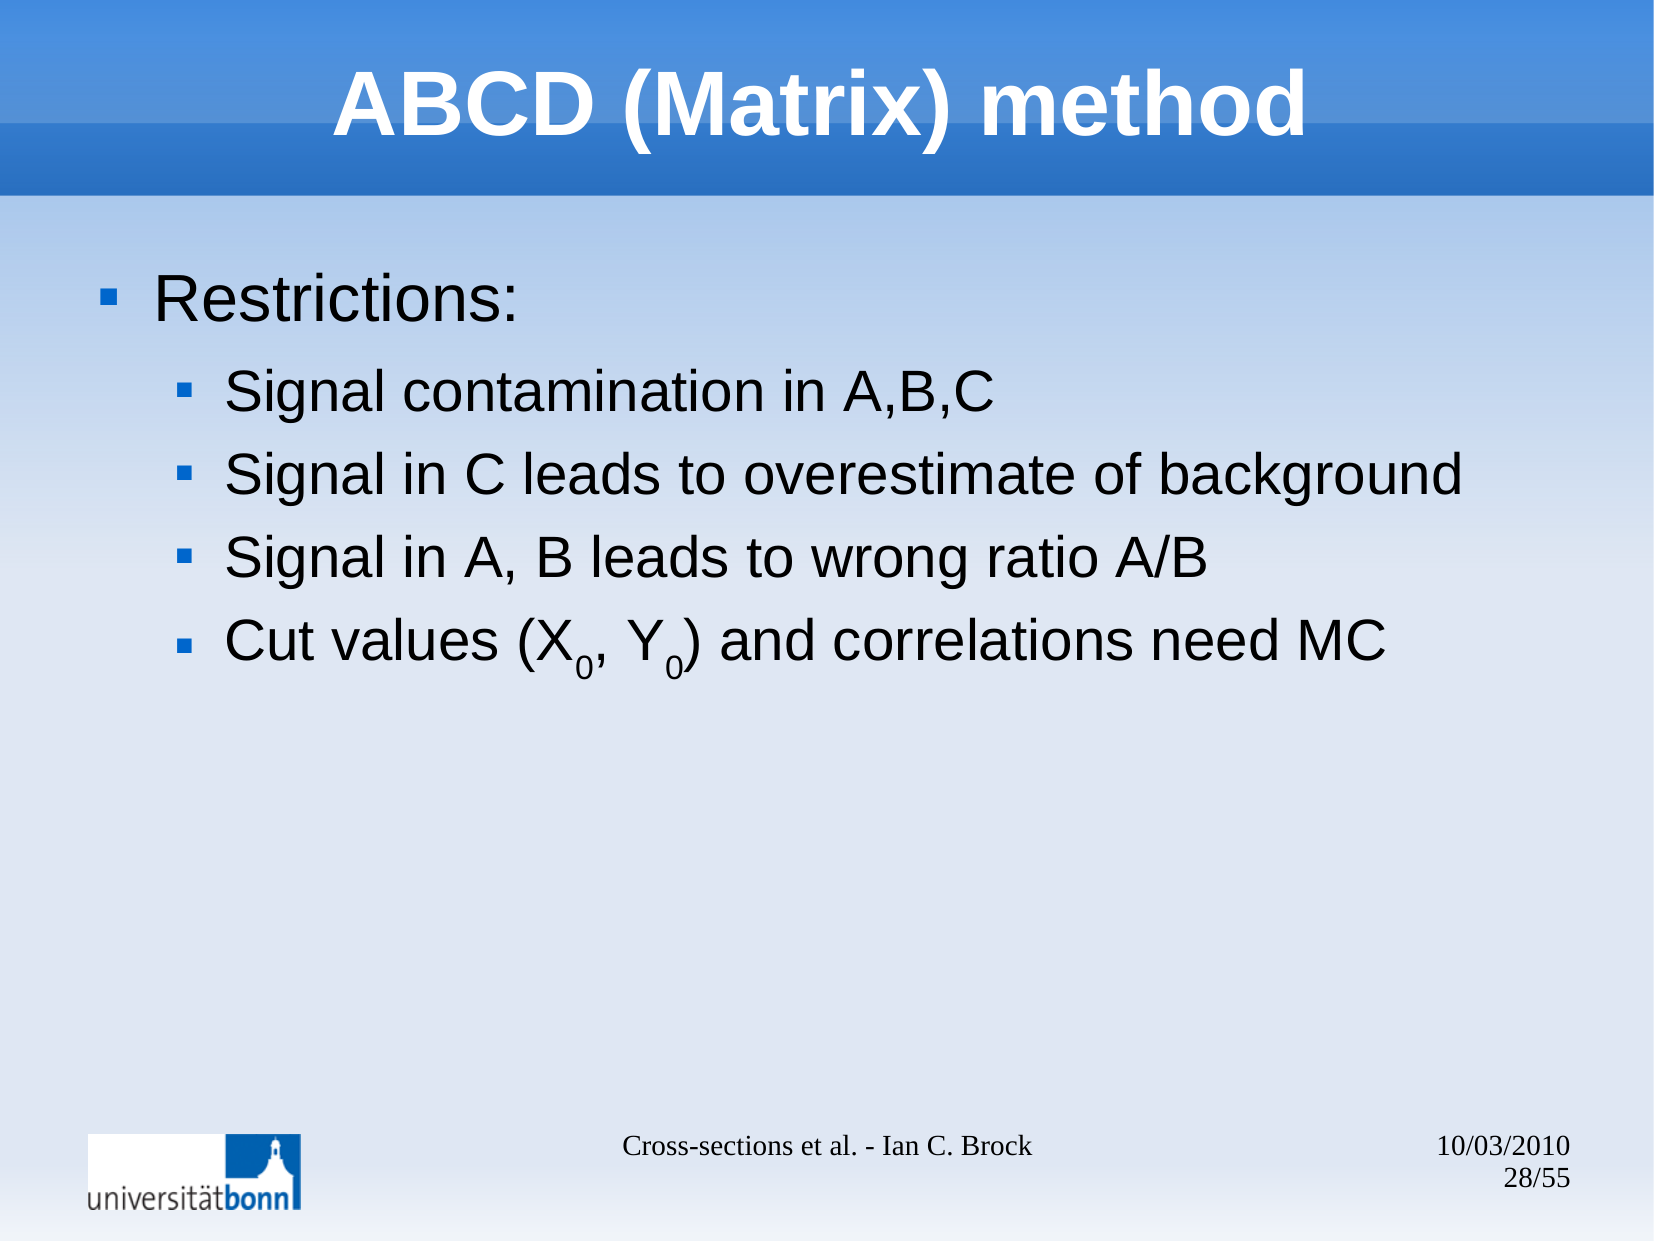

# ABCD (Matrix) method
Restrictions:
Signal contamination in A,B,C
Signal in C leads to overestimate of background
Signal in A, B leads to wrong ratio A/B
Cut values (X0, Y0) and correlations need MC
Cross-sections et al. - Ian C. Brock
28